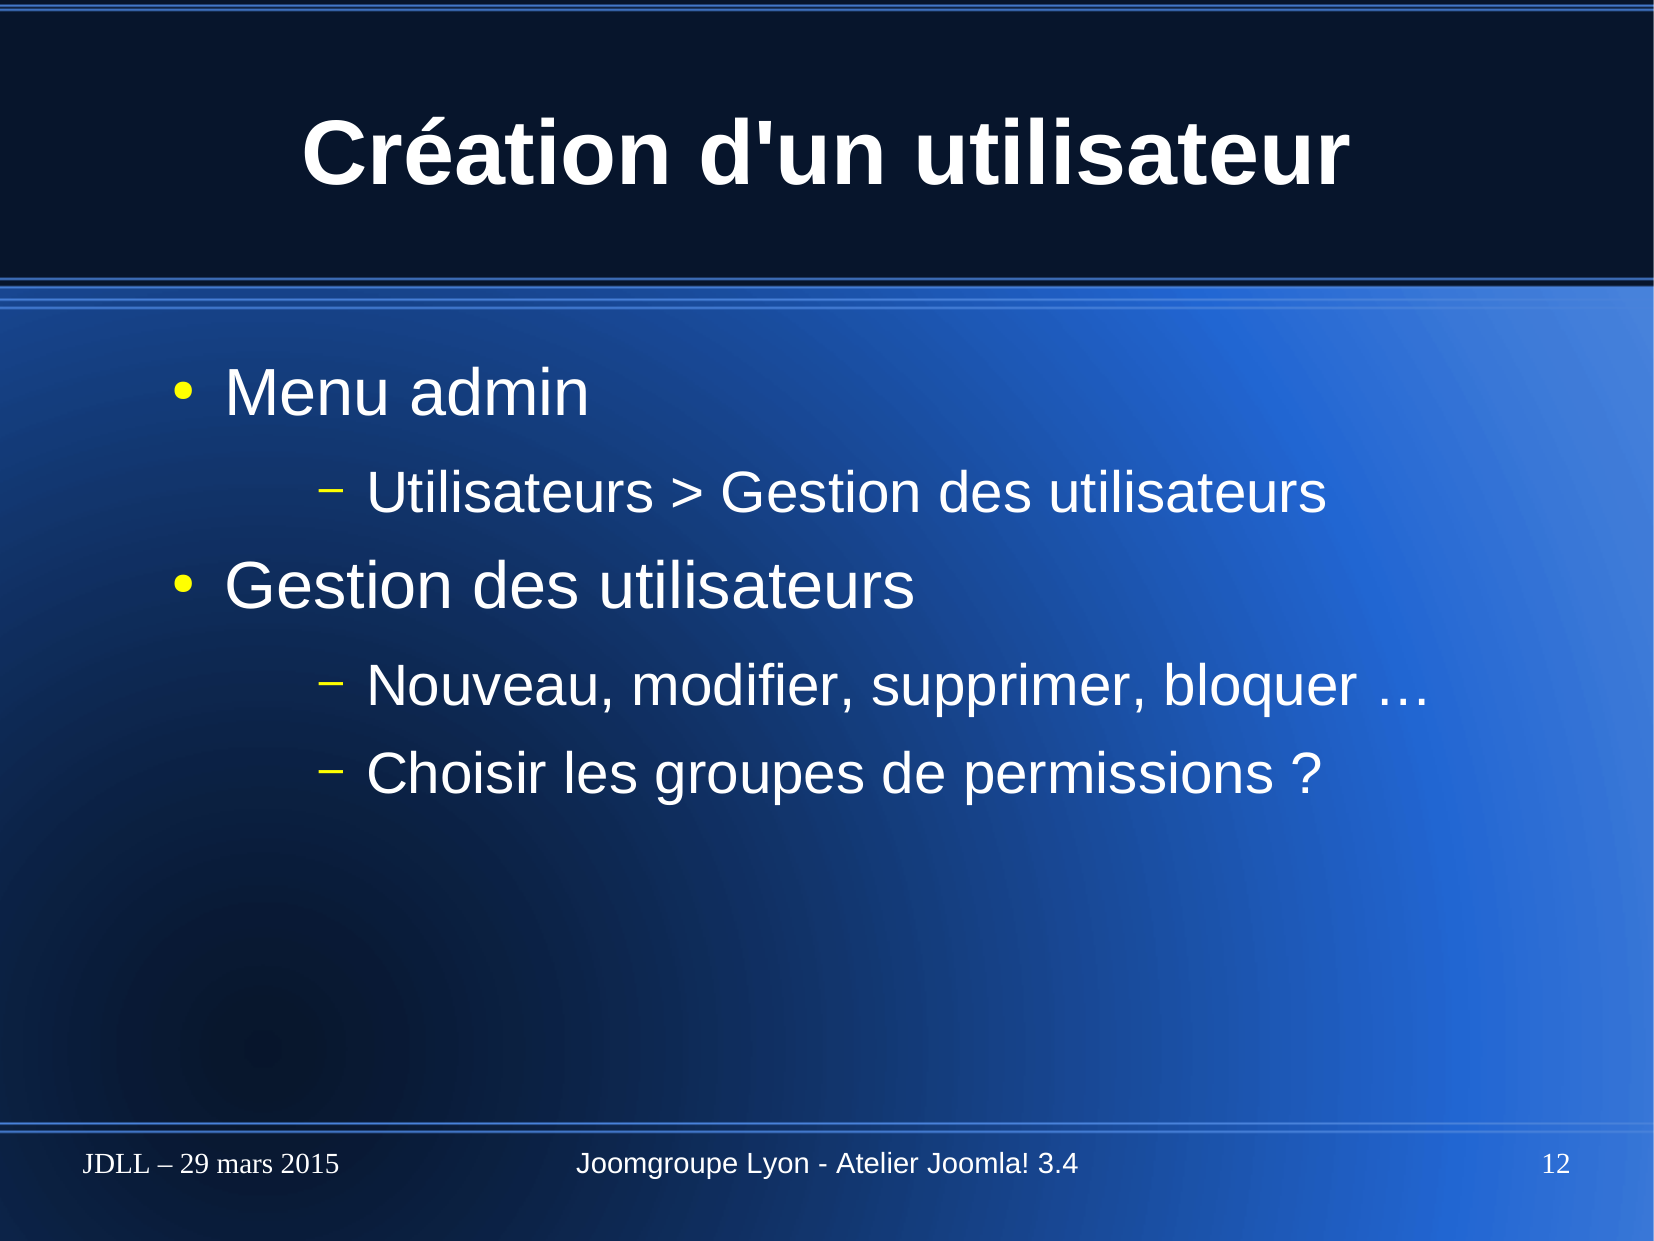

# Création d'un utilisateur
Menu admin
Utilisateurs > Gestion des utilisateurs
Gestion des utilisateurs
Nouveau, modifier, supprimer, bloquer …
Choisir les groupes de permissions ?
29/03/2015
Joomgroupe Lyon - Atelier Joomla! 3.4
12